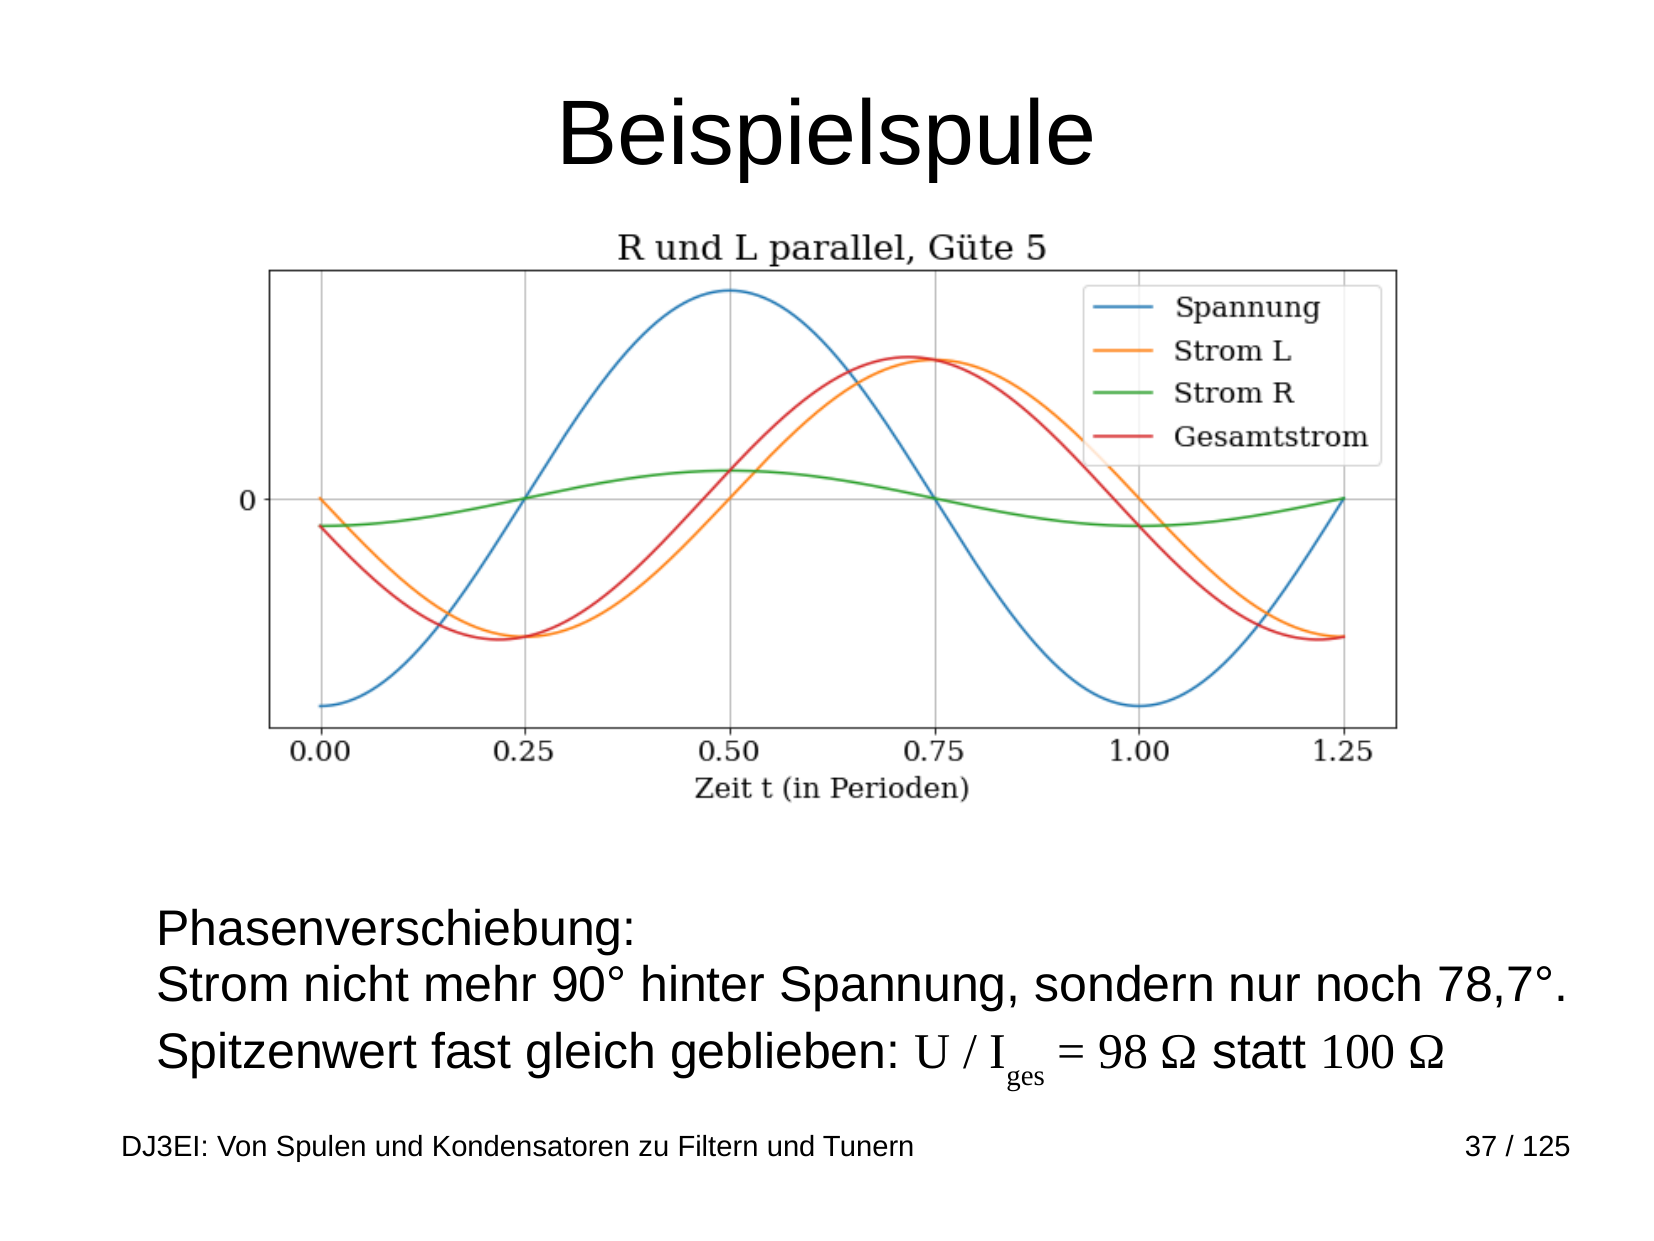

# Beispielspule
Phasenverschiebung:
Strom nicht mehr 90° hinter Spannung, sondern nur noch 78,7°.
Spitzenwert fast gleich geblieben: U / Iges = 98 Ω statt 100 Ω